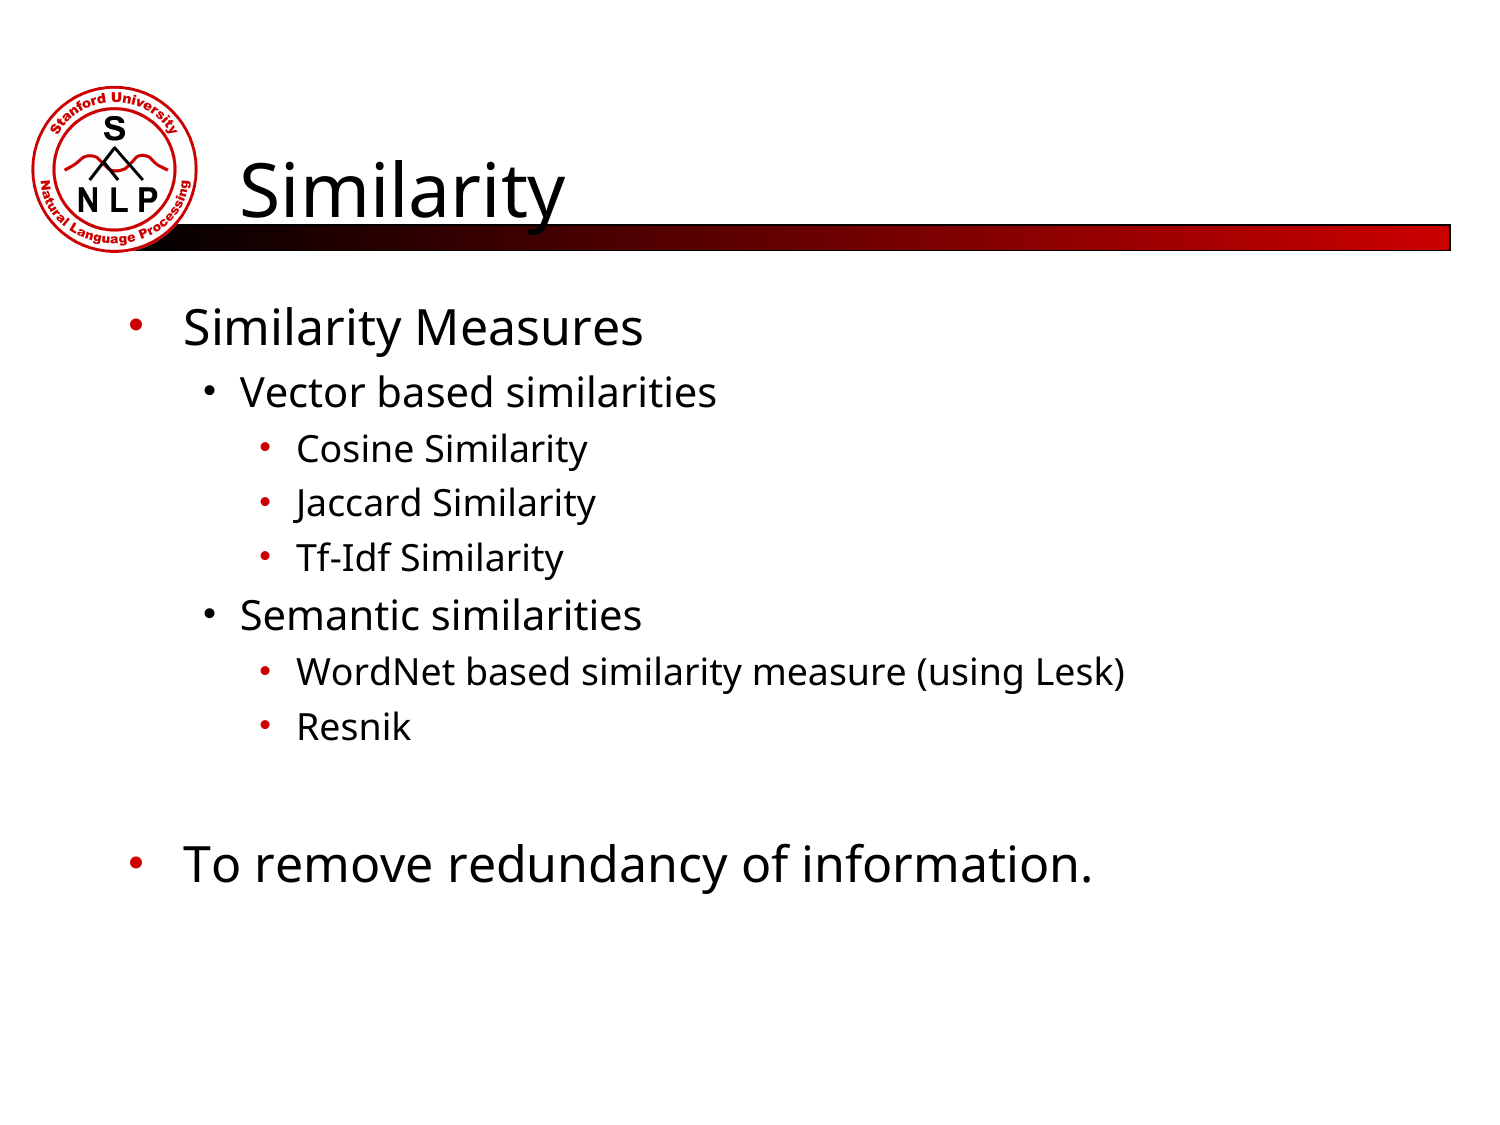

# Similarity
Similarity Measures
Vector based similarities
Cosine Similarity
Jaccard Similarity
Tf-Idf Similarity
Semantic similarities
WordNet based similarity measure (using Lesk)
Resnik
To remove redundancy of information.